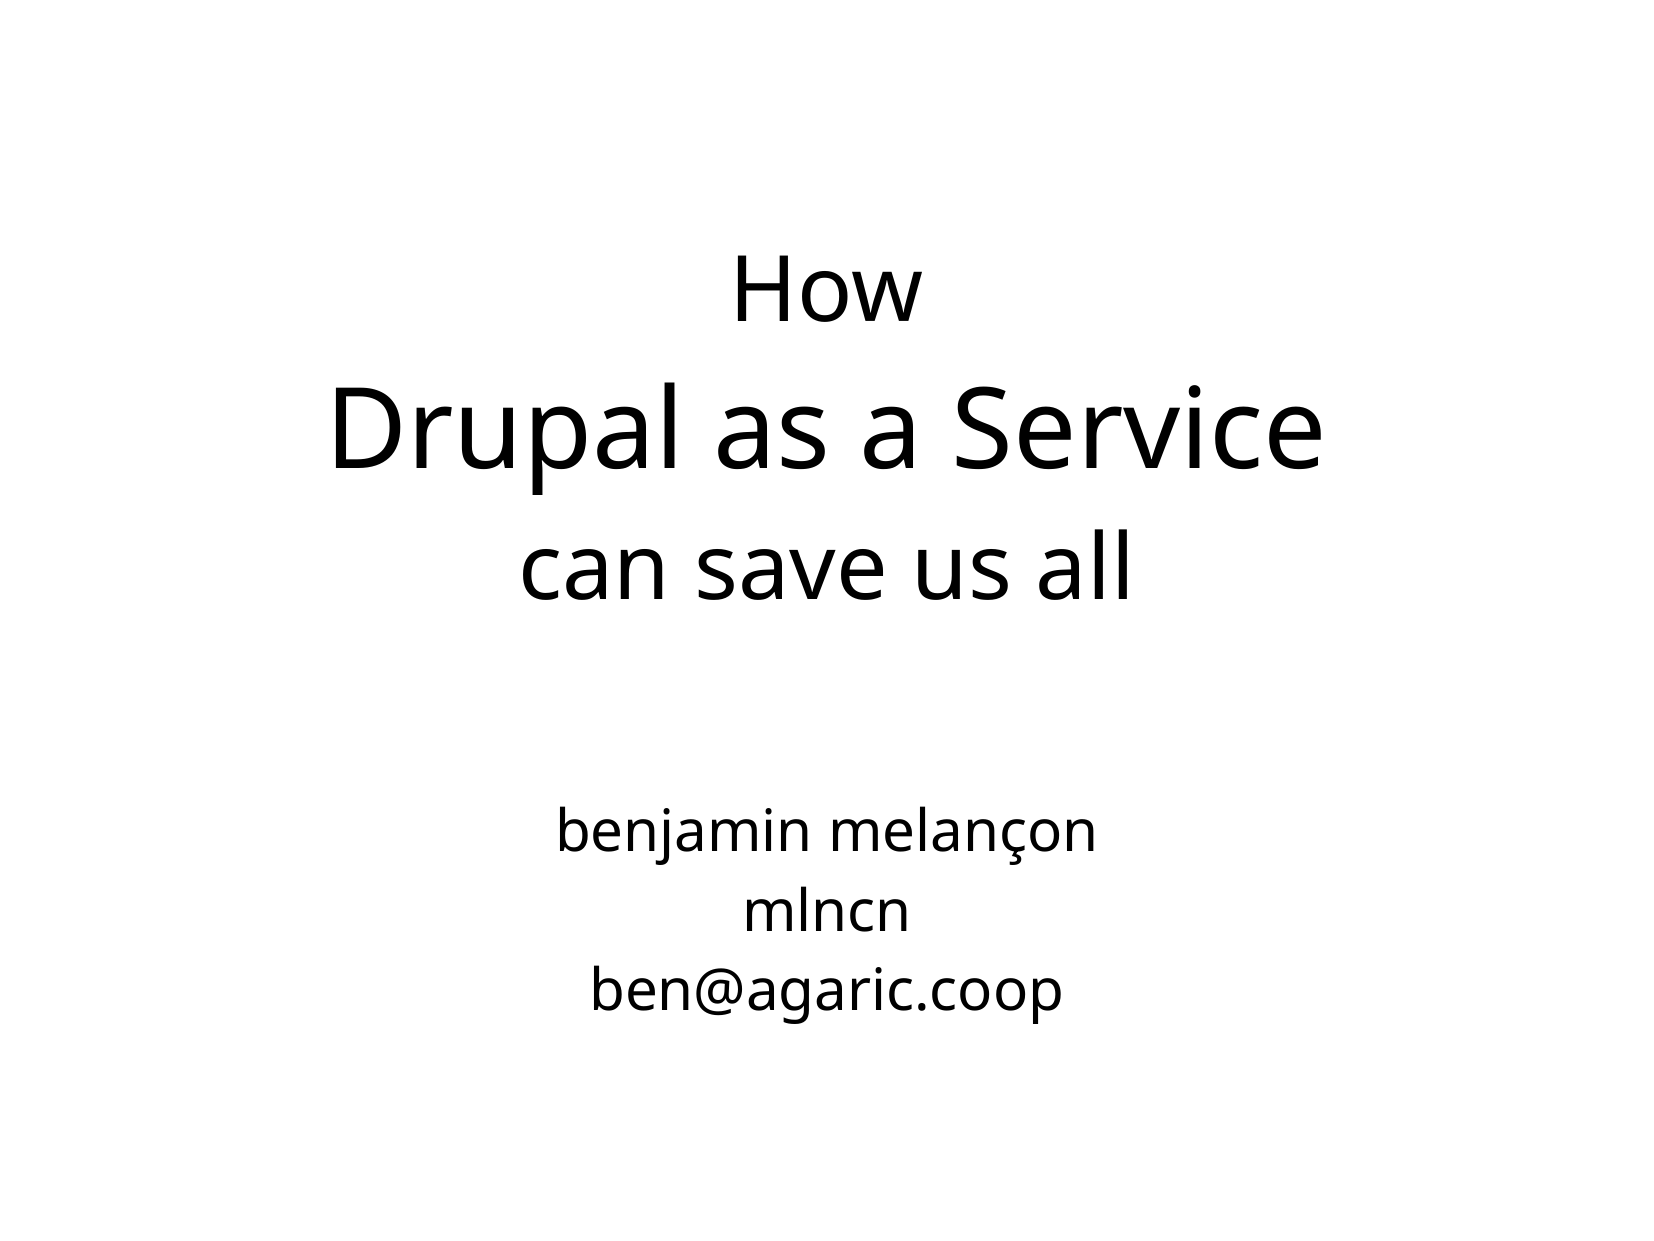

# How Drupal as a Service can save us all
benjamin melançon
mlncn
ben@agaric.coop